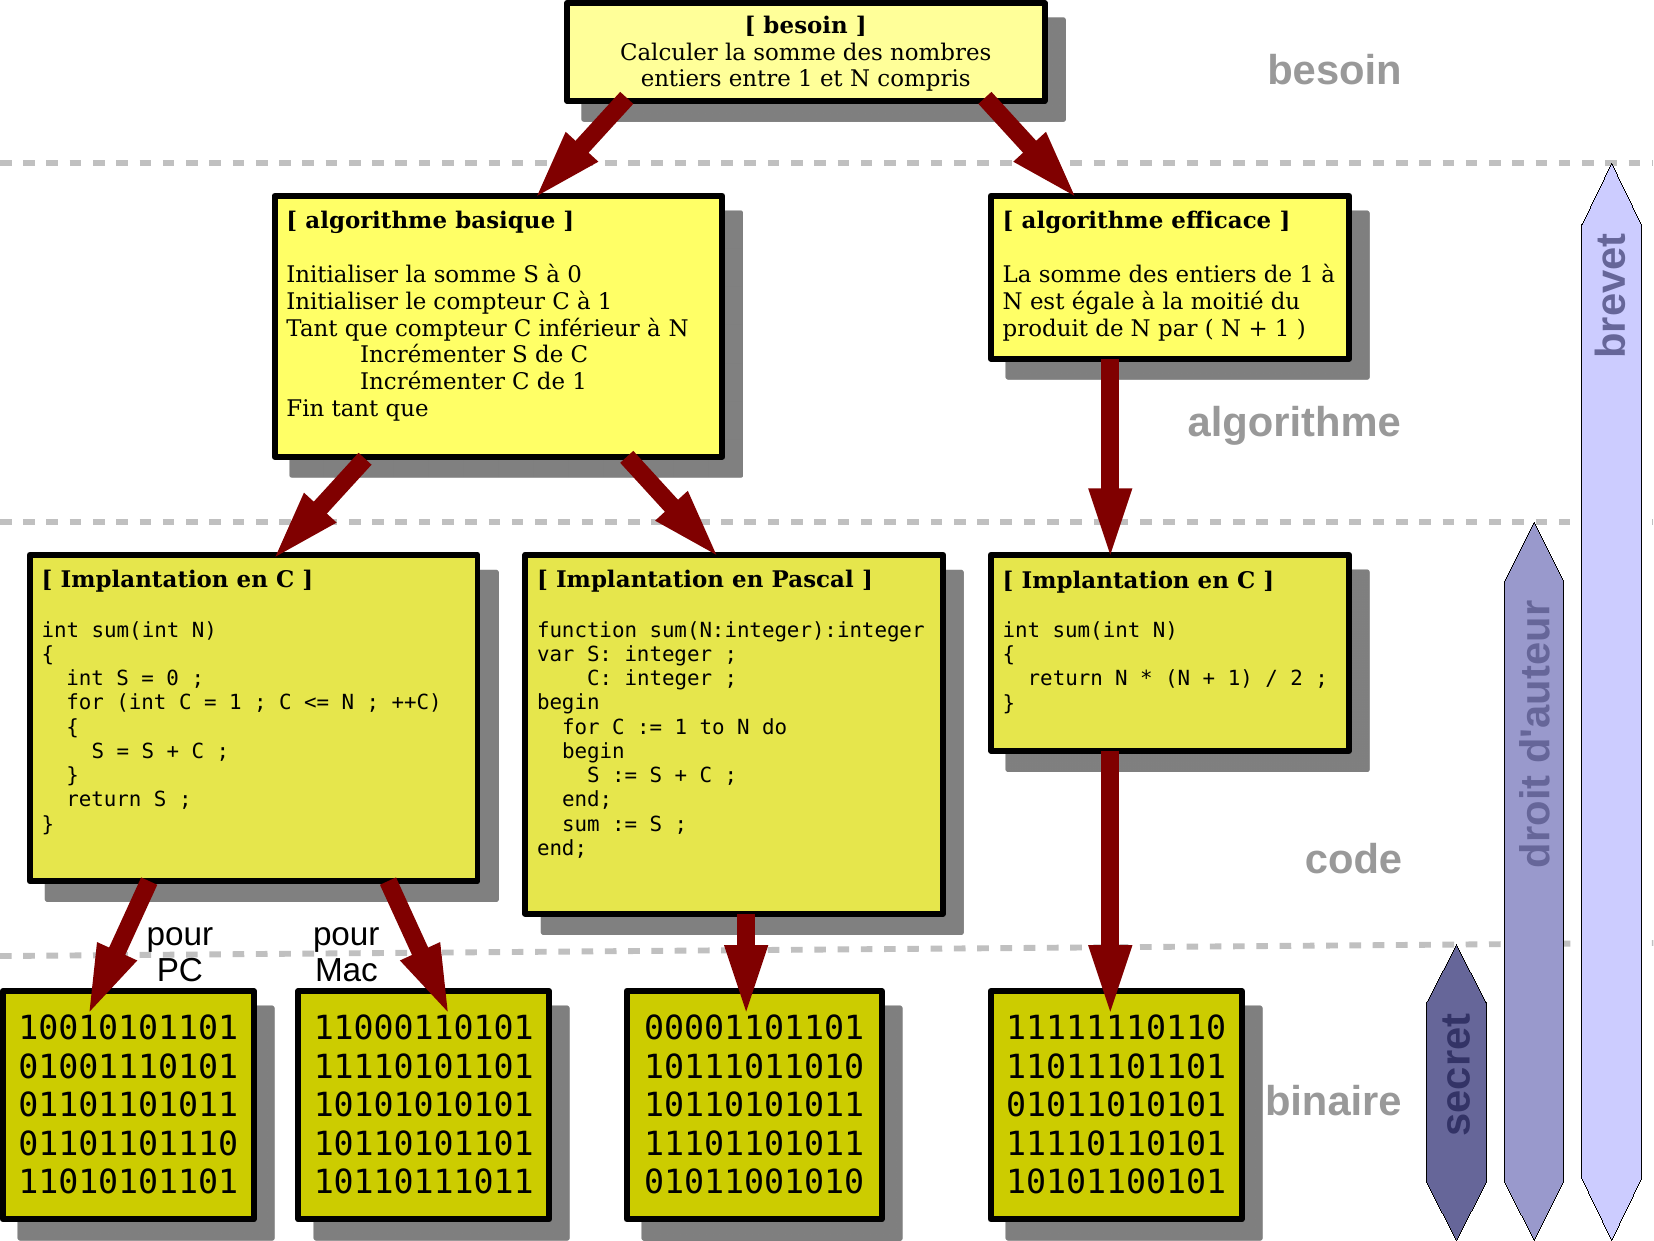

[ besoin ]
Calculer la somme des nombres entiers entre 1 et N compris
besoin
[ algorithme basique ]
Initialiser la somme S à 0
Initialiser le compteur C à 1
Tant que compteur C inférieur à N
	Incrémenter S de C
	Incrémenter C de 1
Fin tant que
[ algorithme efficace ]
La somme des entiers de 1 à N est égale à la moitié du produit de N par ( N + 1 )
brevet
algorithme
[ Implantation en C ]
int sum(int N)
{
 int S = 0 ;
 for (int C = 1 ; C <= N ; ++C)
 {
 S = S + C ;
 }
 return S ;
}
[ Implantation en Pascal ]
function sum(N:integer):integer
var S: integer ;
 C: integer ;
begin
 for C := 1 to N do
 begin
 S := S + C ;
 end;
 sum := S ;
end;
[ Implantation en C ]
int sum(int N)
{
 return N * (N + 1) / 2 ;
}
droit d'auteur
code
pour
PC
pour
Mac
1001010110101001110101011011010110110110111011010101101
1100011010111110101101101010101011011010110110110111011
0000110110110111011010101101010111110110101101011001010
1111111011011011101101010110101011111011010110101100101
secret
binaire